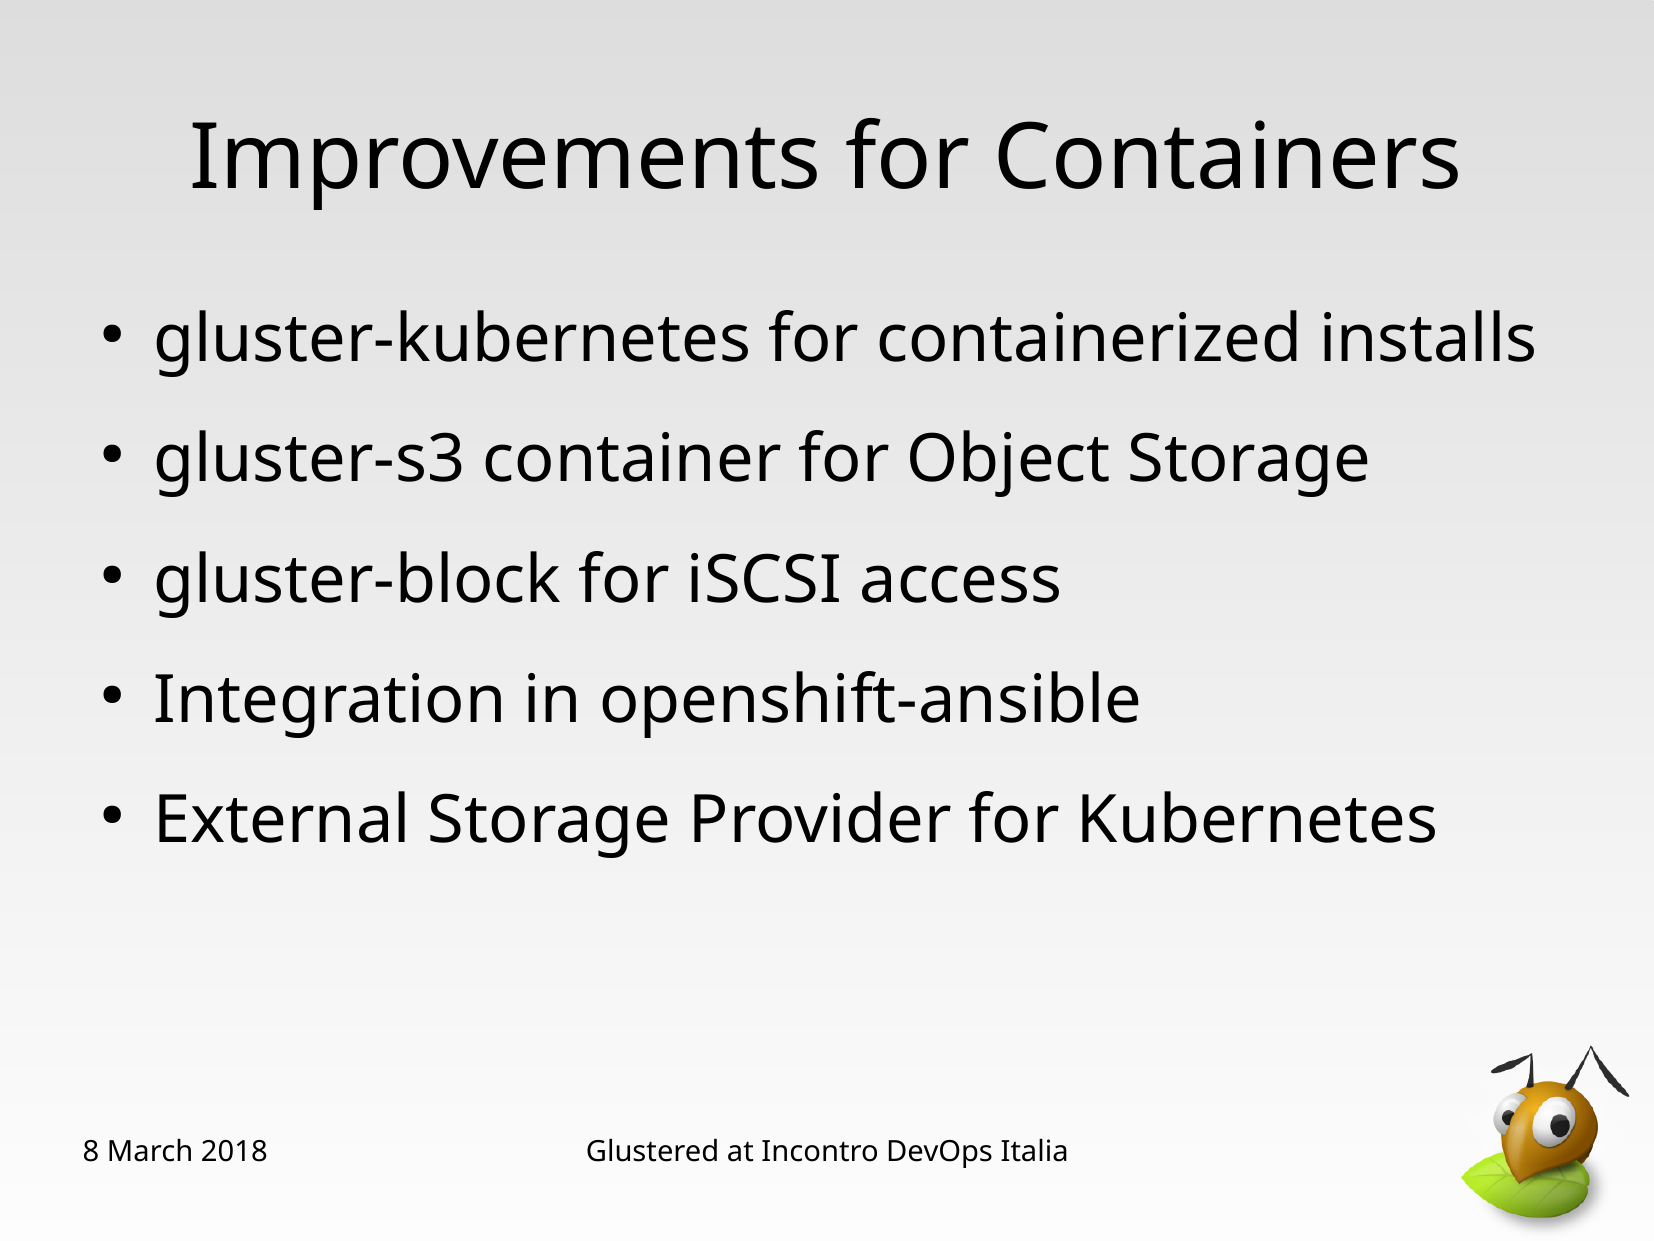

# Improvements for Containers
gluster-kubernetes for containerized installs
gluster-s3 container for Object Storage
gluster-block for iSCSI access
Integration in openshift-ansible
External Storage Provider for Kubernetes
8 March 2018
Glustered at Incontro DevOps Italia